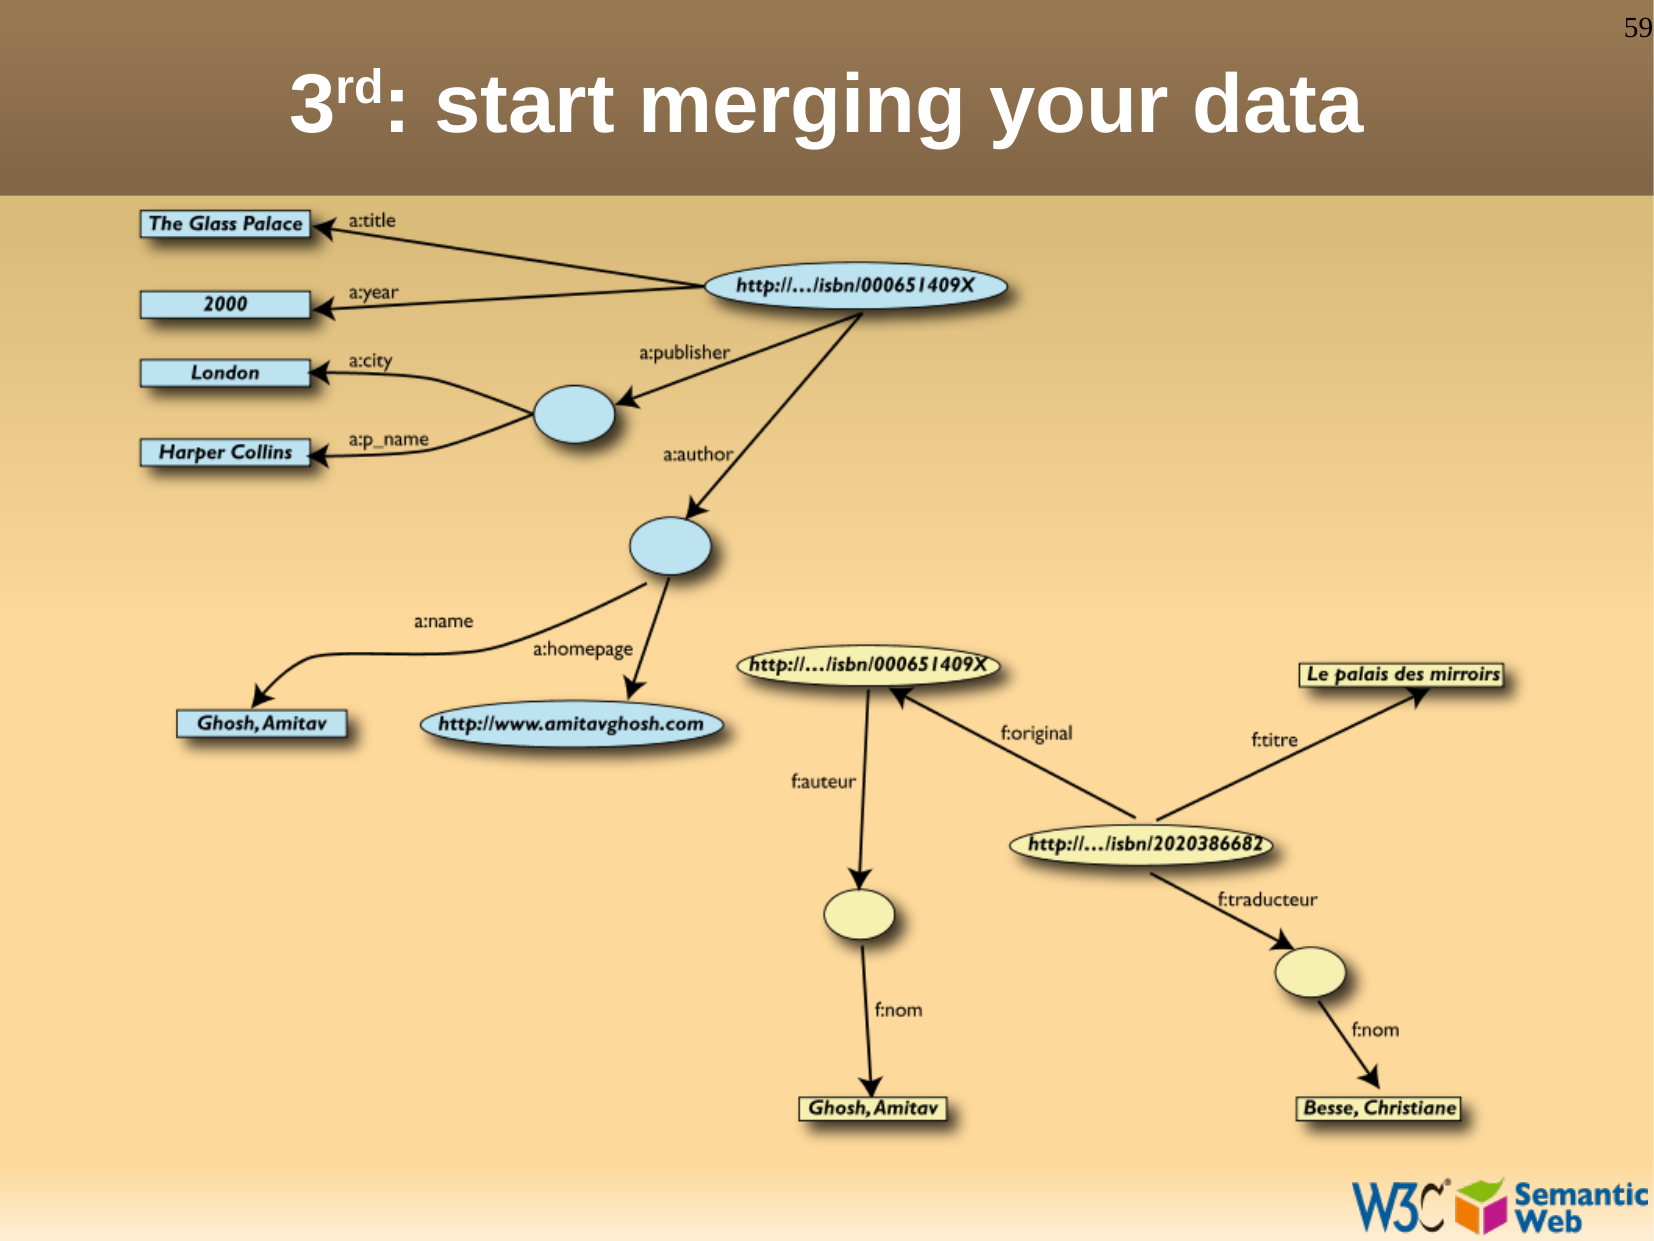

# 3rd: start merging your data
59